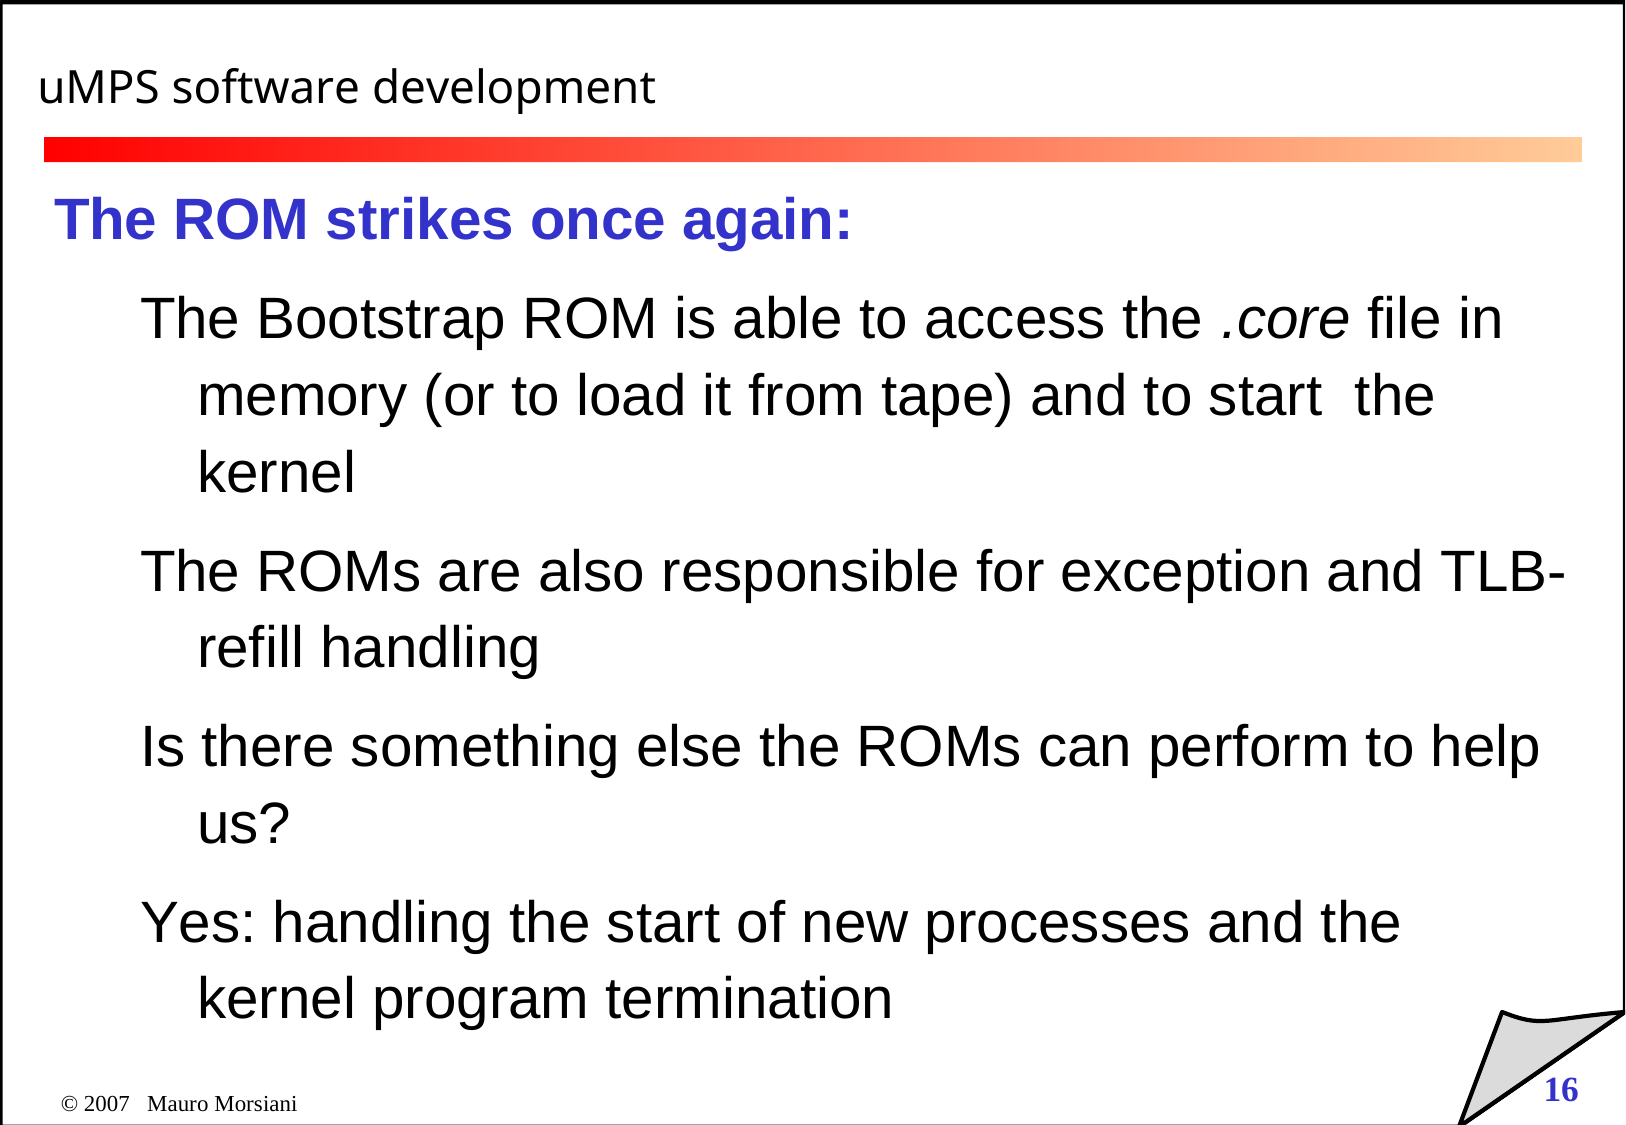

# uMPS software development
The ROM strikes once again:
The Bootstrap ROM is able to access the .core file in memory (or to load it from tape) and to start the kernel
The ROMs are also responsible for exception and TLB-refill handling
Is there something else the ROMs can perform to help us?
Yes: handling the start of new processes and the kernel program termination